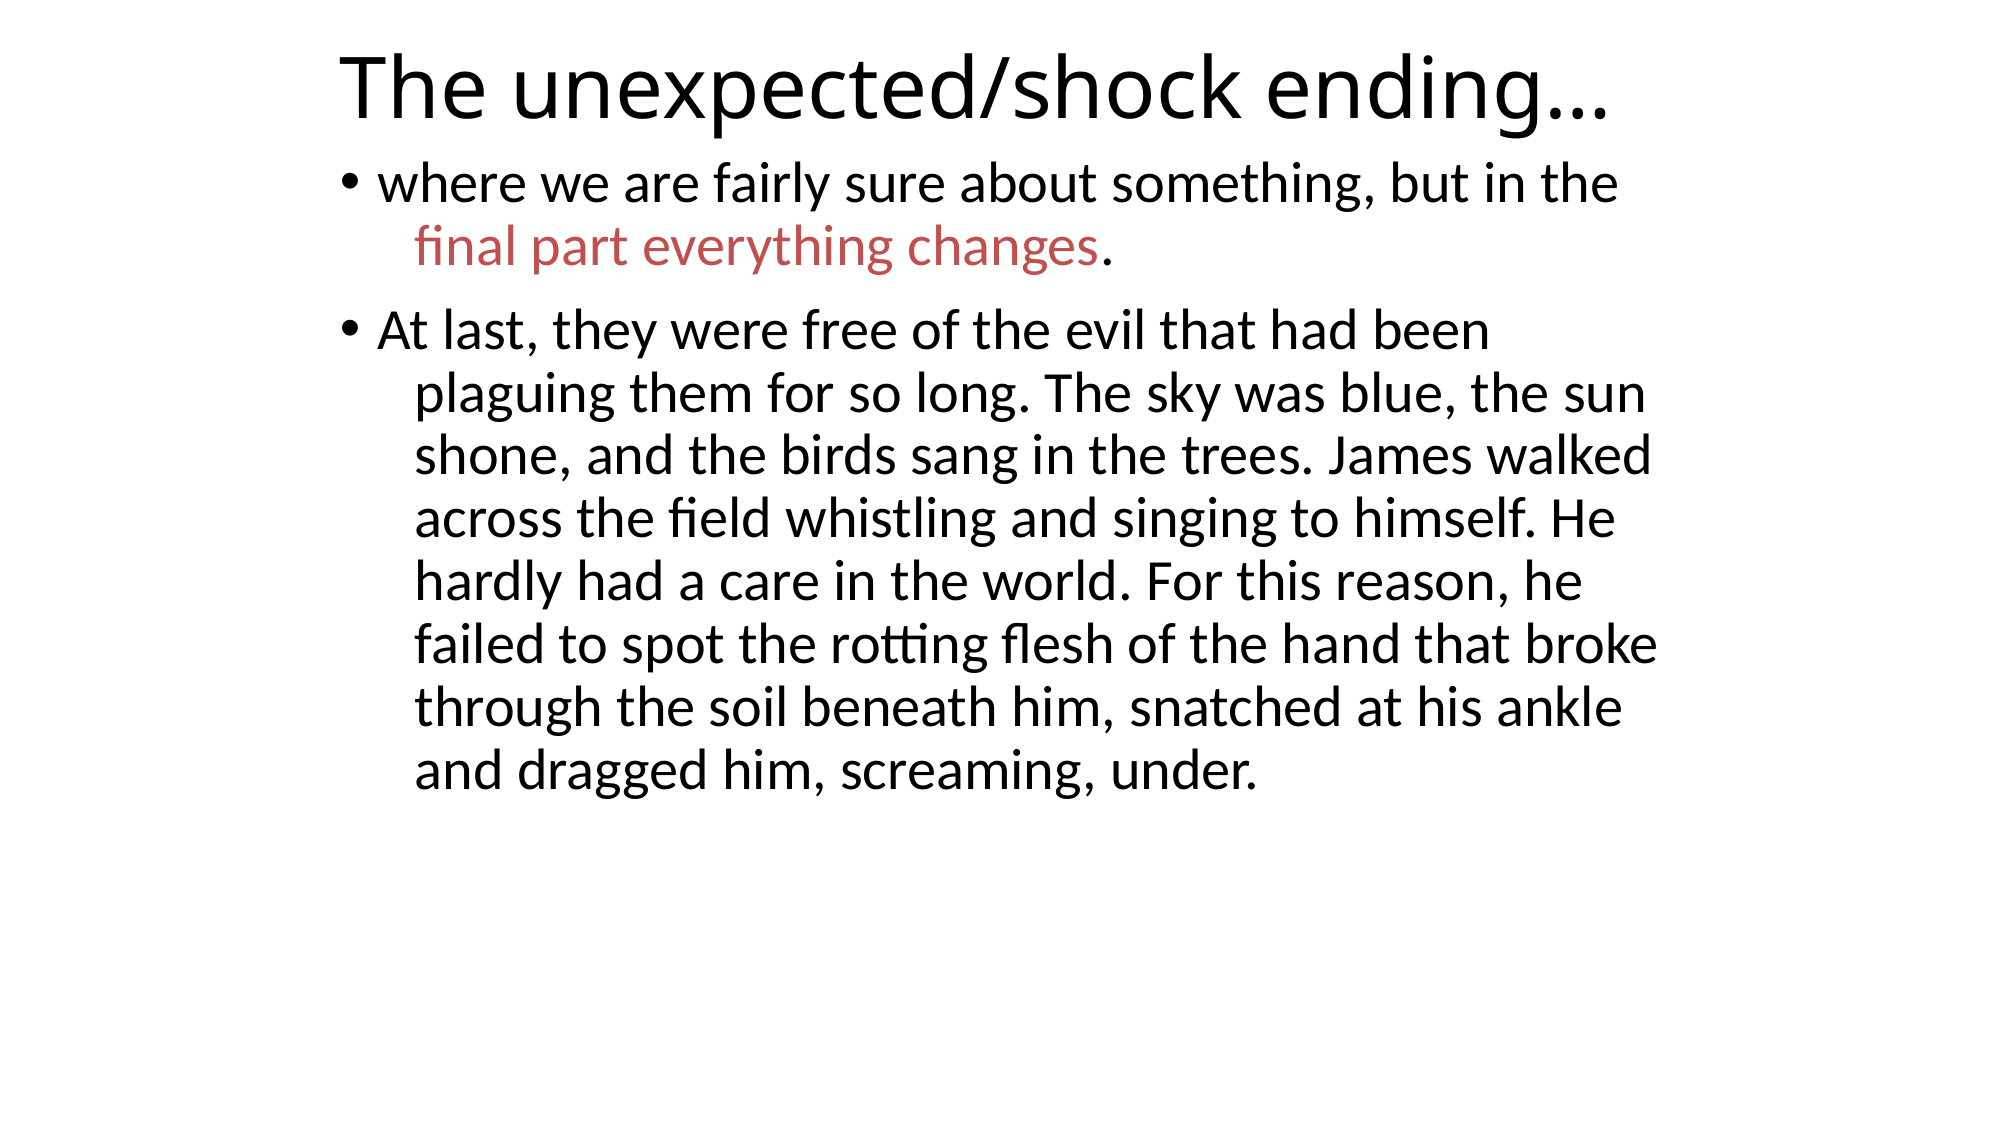

# The unexpected/shock ending…
where we are fairly sure about something, but in the final part everything changes.
At last, they were free of the evil that had been plaguing them for so long. The sky was blue, the sun shone, and the birds sang in the trees. James walked across the field whistling and singing to himself. He hardly had a care in the world. For this reason, he failed to spot the rotting flesh of the hand that broke through the soil beneath him, snatched at his ankle and dragged him, screaming, under.